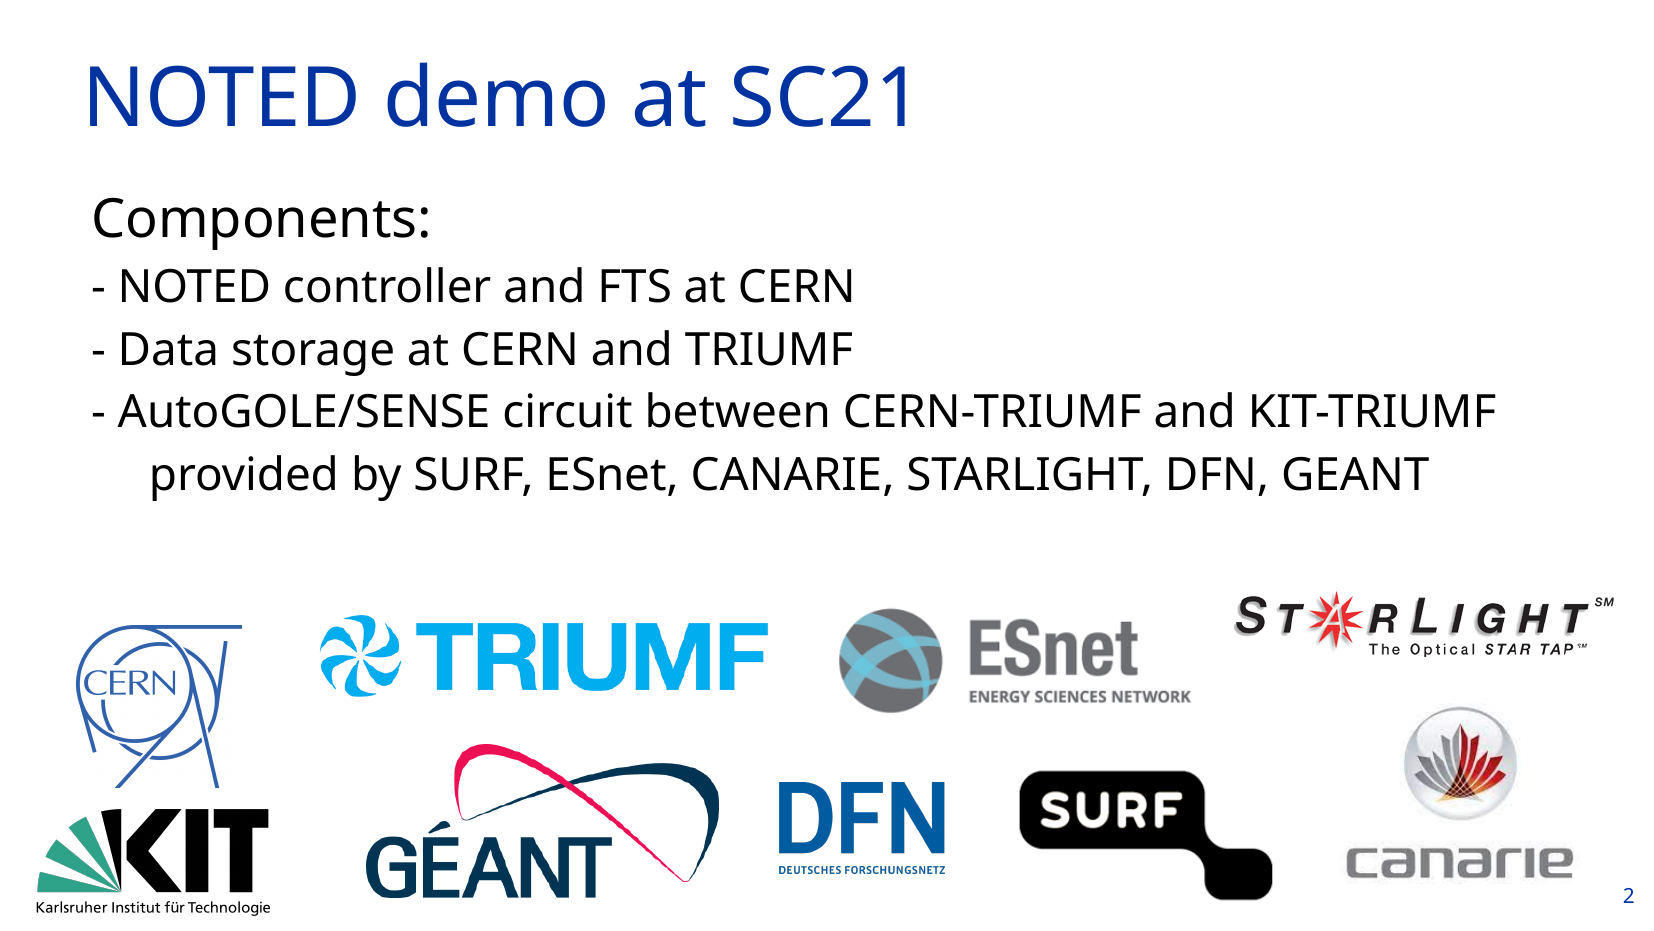

# NOTED demo at SC21
Components:
- NOTED controller and FTS at CERN
- Data storage at CERN and TRIUMF
- AutoGOLE/SENSE circuit between CERN-TRIUMF and KIT-TRIUMF provided by SURF, ESnet, CANARIE, STARLIGHT, DFN, GEANT